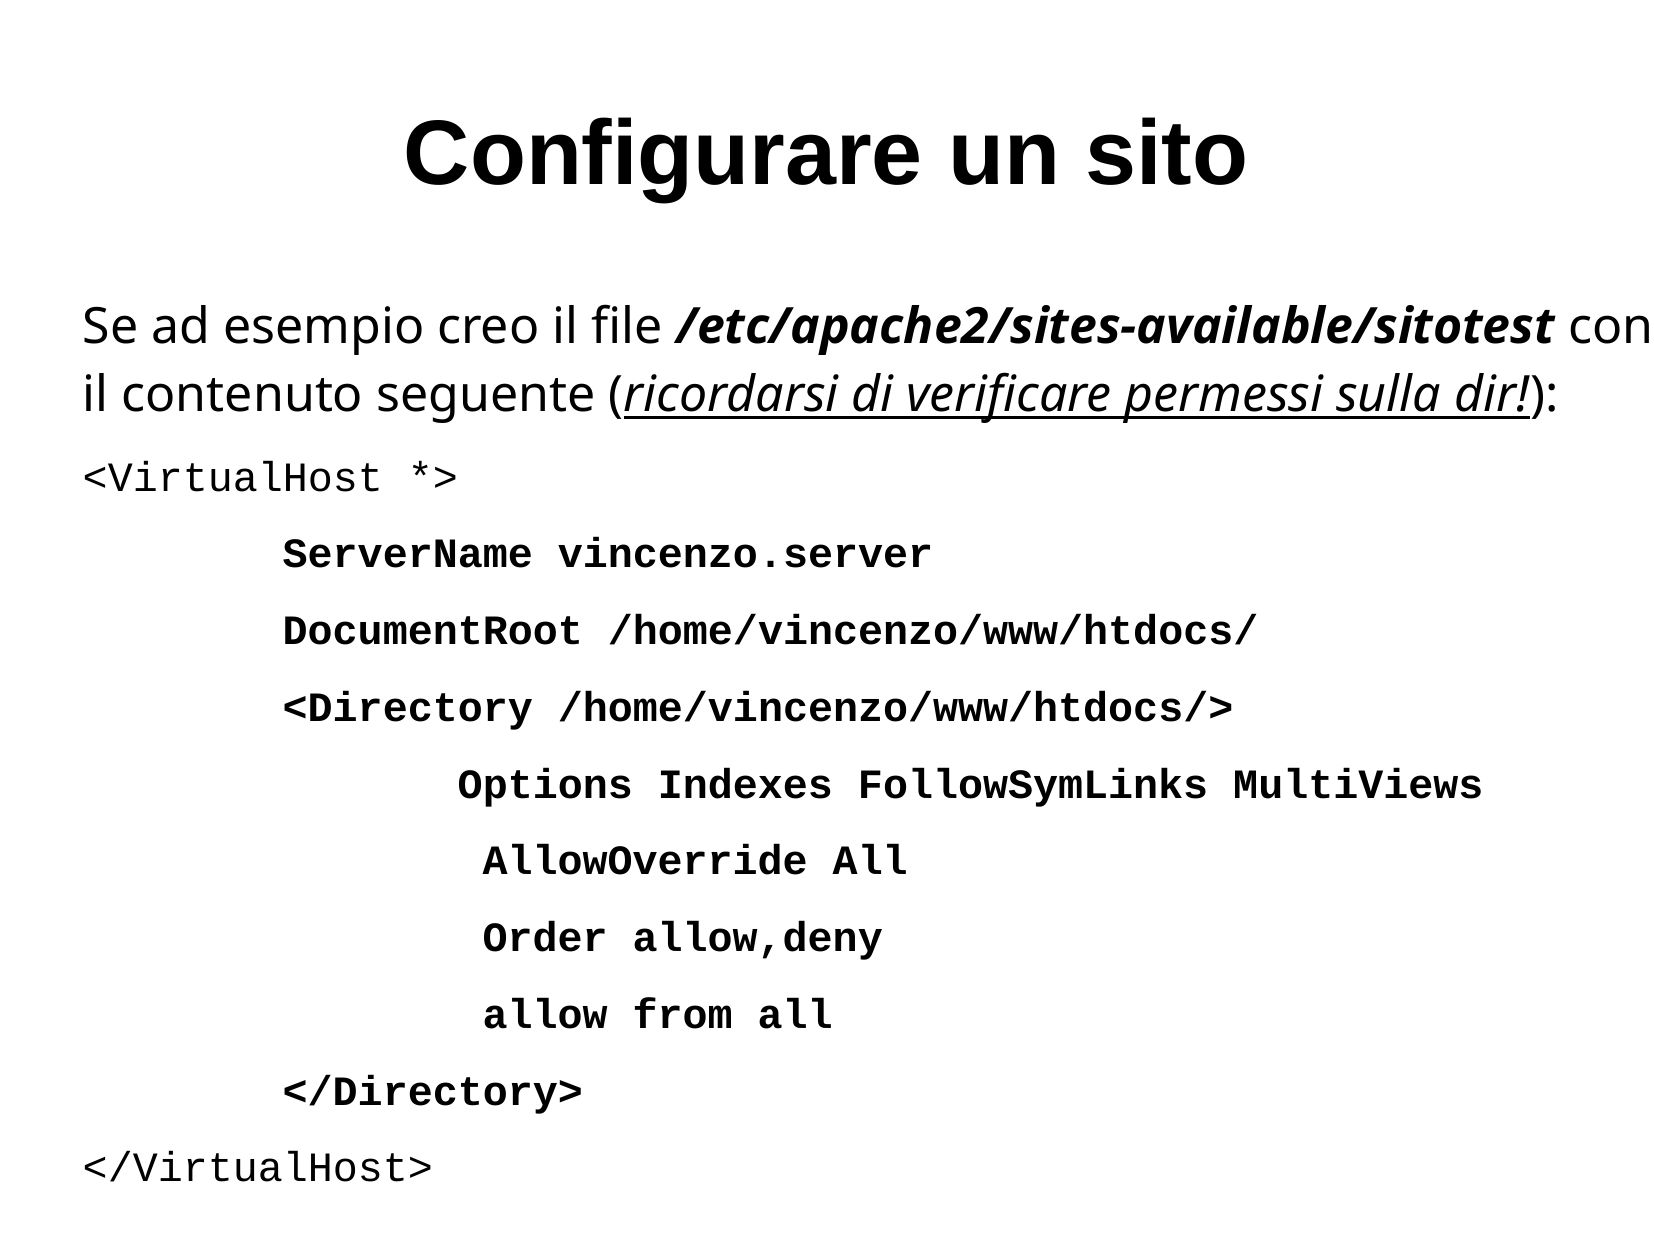

# Configurare un sito
Se ad esempio creo il file /etc/apache2/sites-available/sitotest con il contenuto seguente (ricordarsi di verificare permessi sulla dir!):
<VirtualHost *>
 ServerName vincenzo.server
 DocumentRoot /home/vincenzo/www/htdocs/
 <Directory /home/vincenzo/www/htdocs/>
 Options Indexes FollowSymLinks MultiViews
 AllowOverride All
 Order allow,deny
 allow from all
 </Directory>
</VirtualHost>